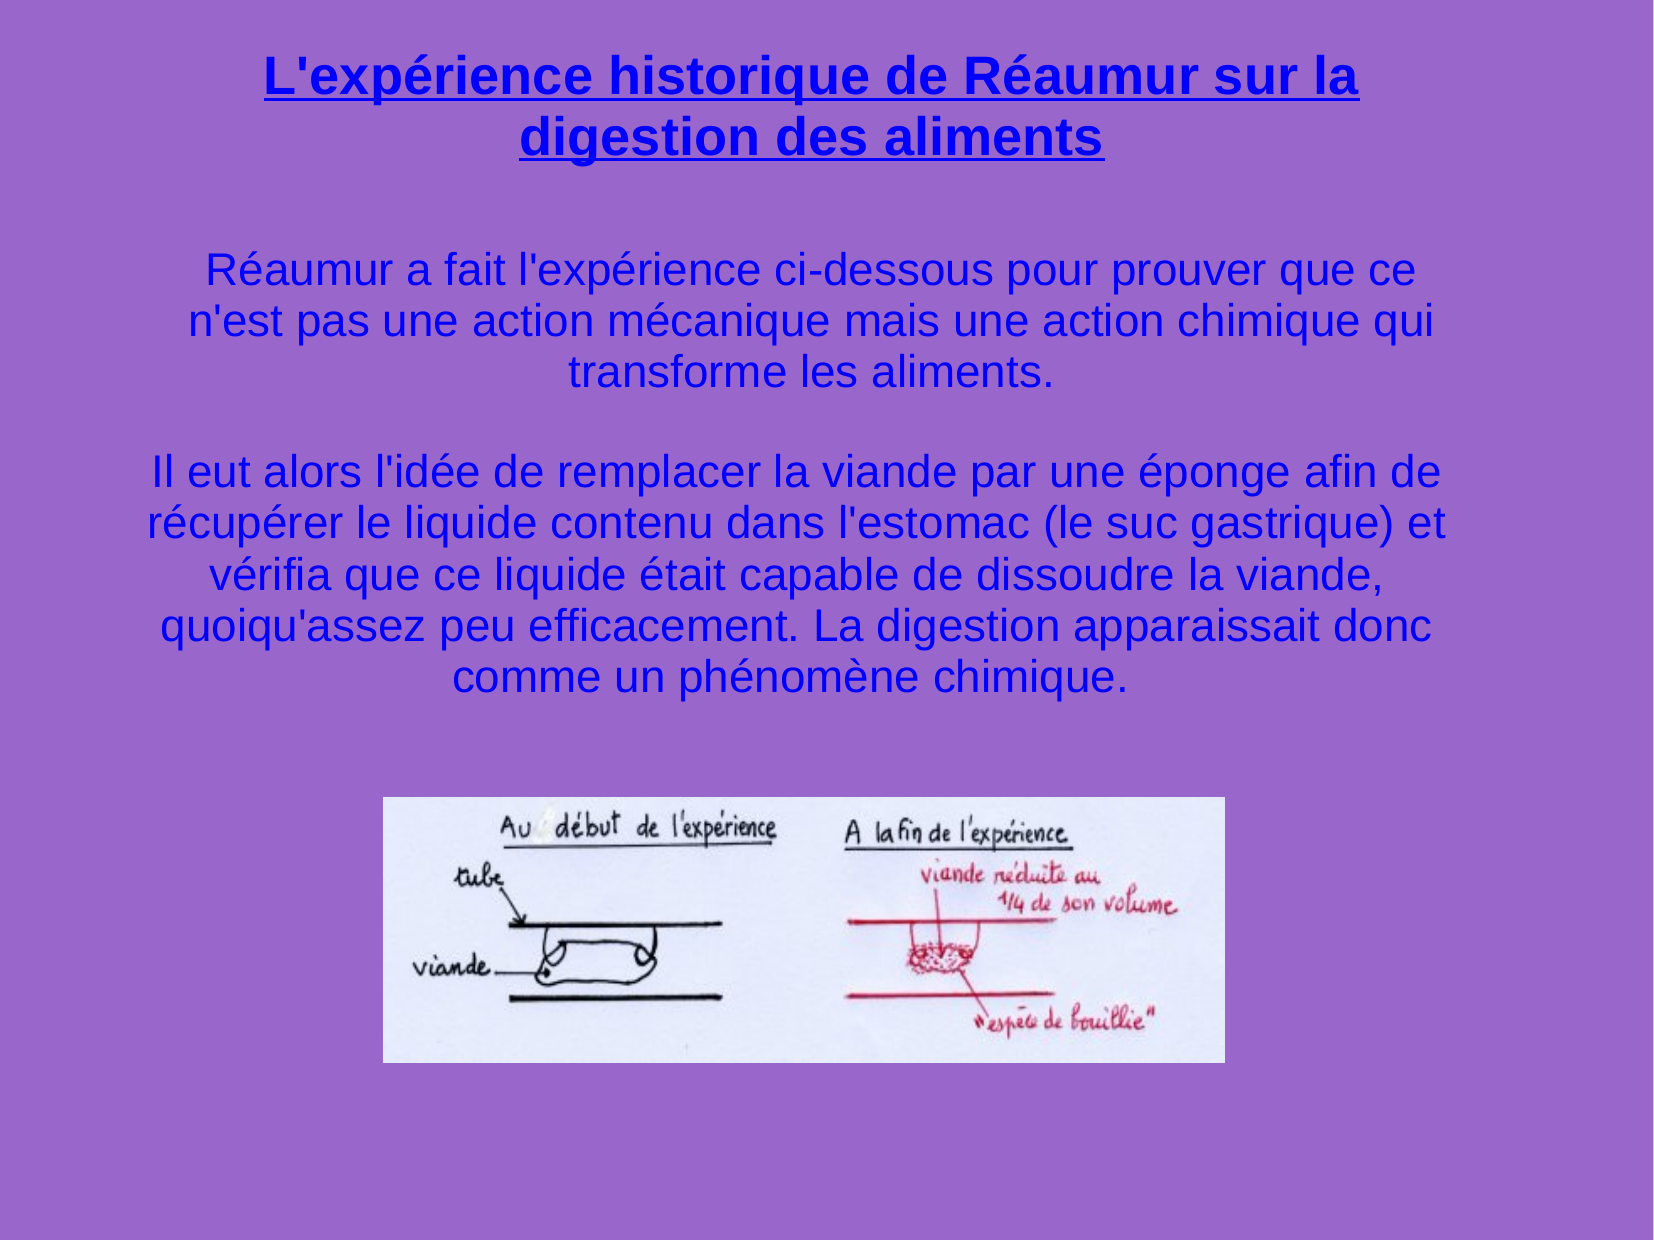

L'expérience historique de Réaumur sur la digestion des aliments
Réaumur a fait l'expérience ci-dessous pour prouver que ce n'est pas une action mécanique mais une action chimique qui transforme les aliments.
Il eut alors l'idée de remplacer la viande par une éponge afin de récupérer le liquide contenu dans l'estomac (le suc gastrique) et vérifia que ce liquide était capable de dissoudre la viande, quoiqu'assez peu efficacement. La digestion apparaissait donc comme un phénomène chimique.